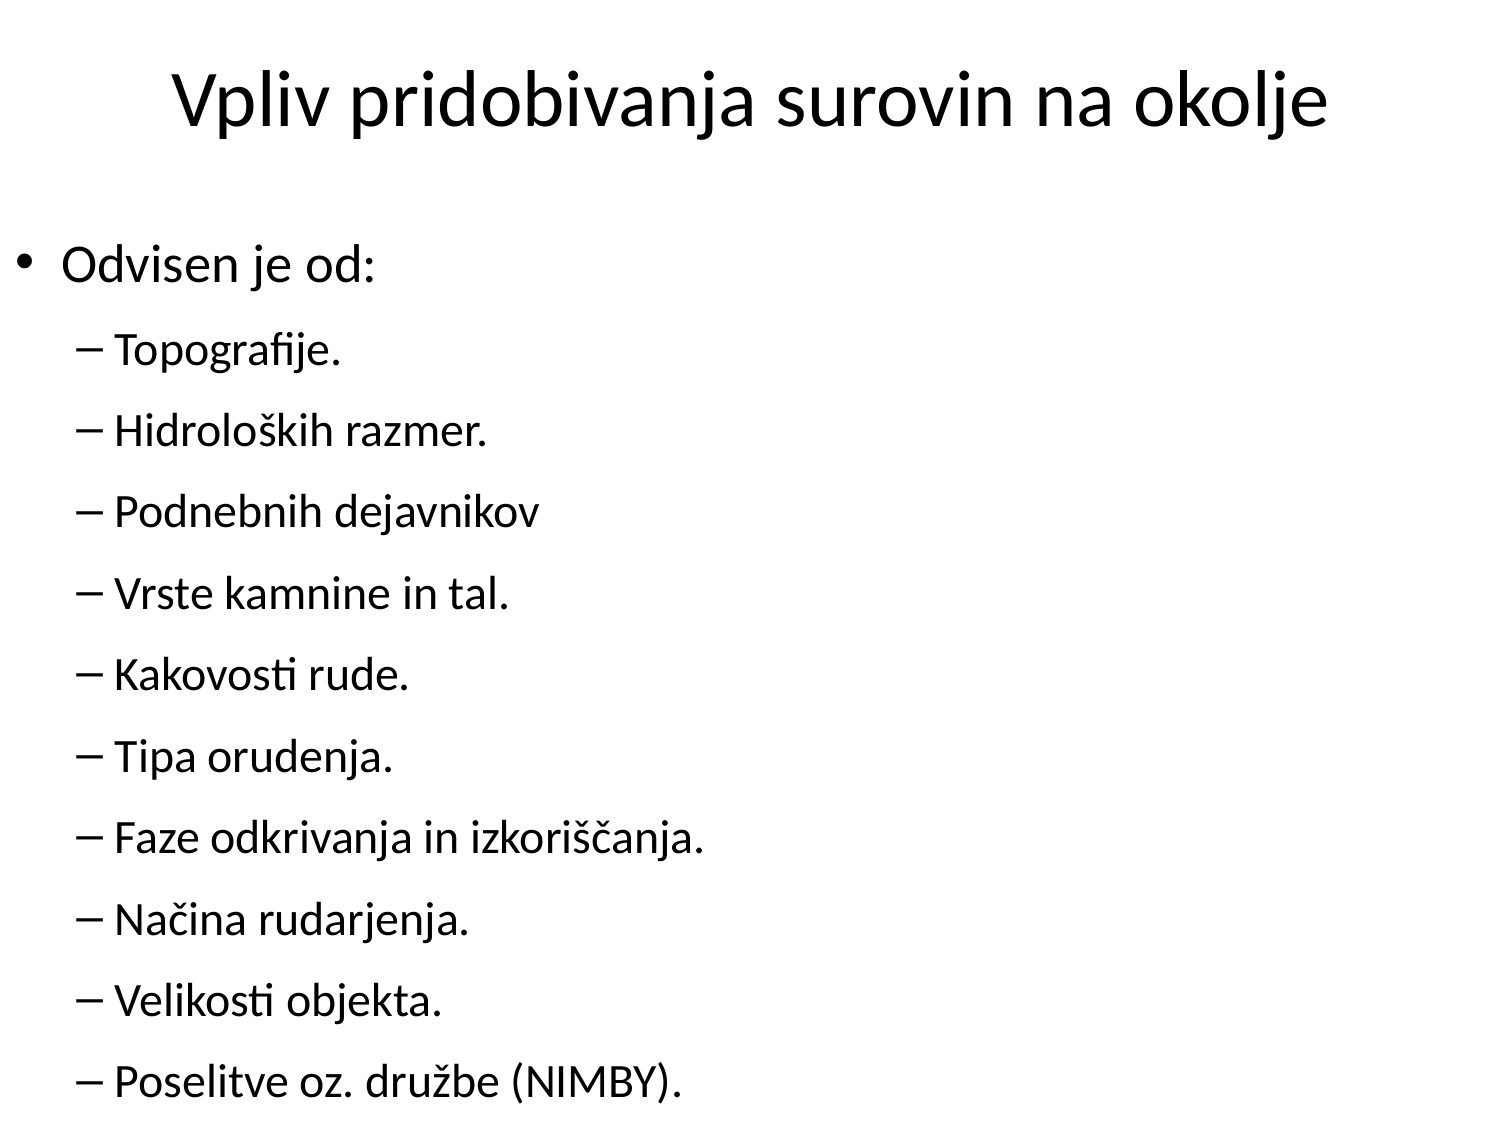

# Vpliv pridobivanja surovin na okolje
Odvisen je od:
Topografije.
Hidroloških razmer.
Podnebnih dejavnikov
Vrste kamnine in tal.
Kakovosti rude.
Tipa orudenja.
Faze odkrivanja in izkoriščanja.
Načina rudarjenja.
Velikosti objekta.
Poselitve oz. družbe (NIMBY).